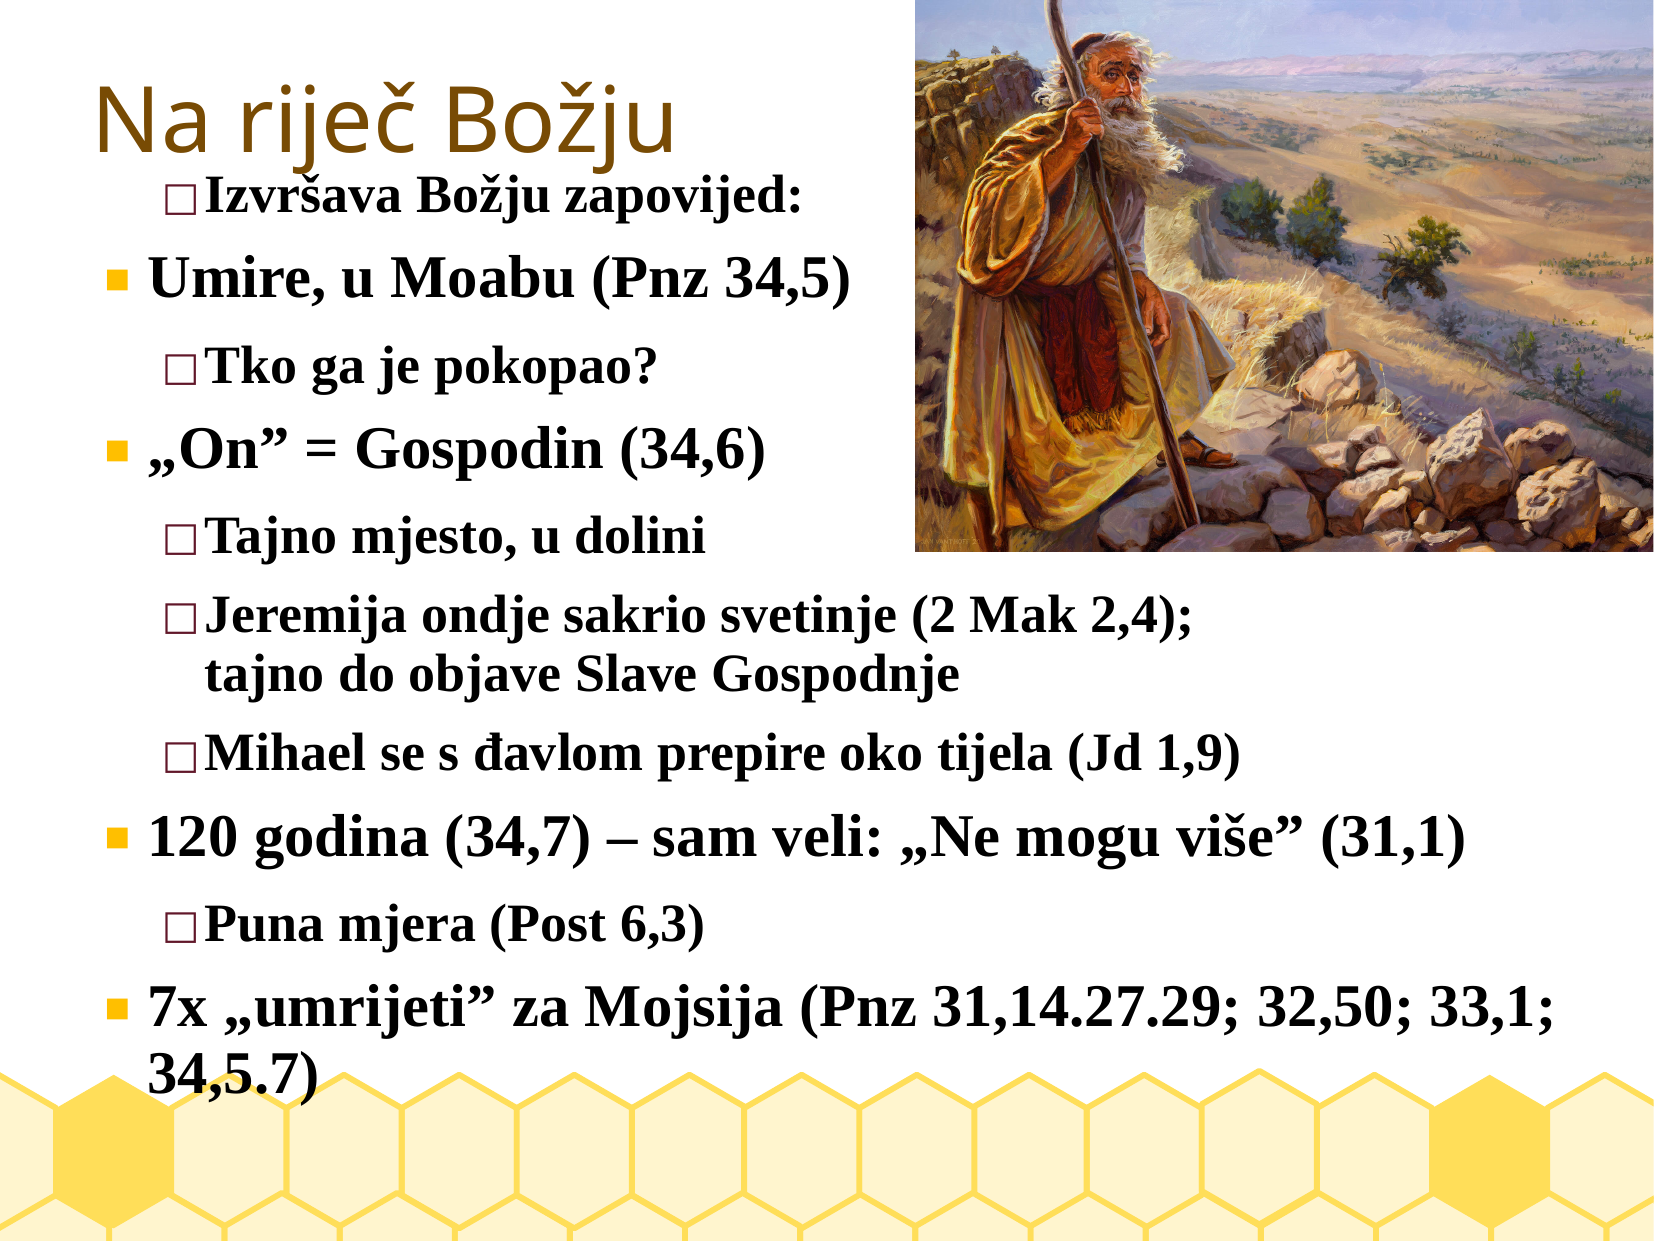

# Na riječ Božju
Izvršava Božju zapovijed:
Umire, u Moabu (Pnz 34,5)
Tko ga je pokopao?
„On” = Gospodin (34,6)
Tajno mjesto, u dolini
Jeremija ondje sakrio svetinje (2 Mak 2,4);
tajno do objave Slave Gospodnje
Mihael se s đavlom prepire oko tijela (Jd 1,9)
120 godina (34,7) – sam veli: „Ne mogu više” (31,1)
Puna mjera (Post 6,3)
7x „umrijeti” za Mojsija (Pnz 31,14.27.29; 32,50; 33,1; 34,5.7)